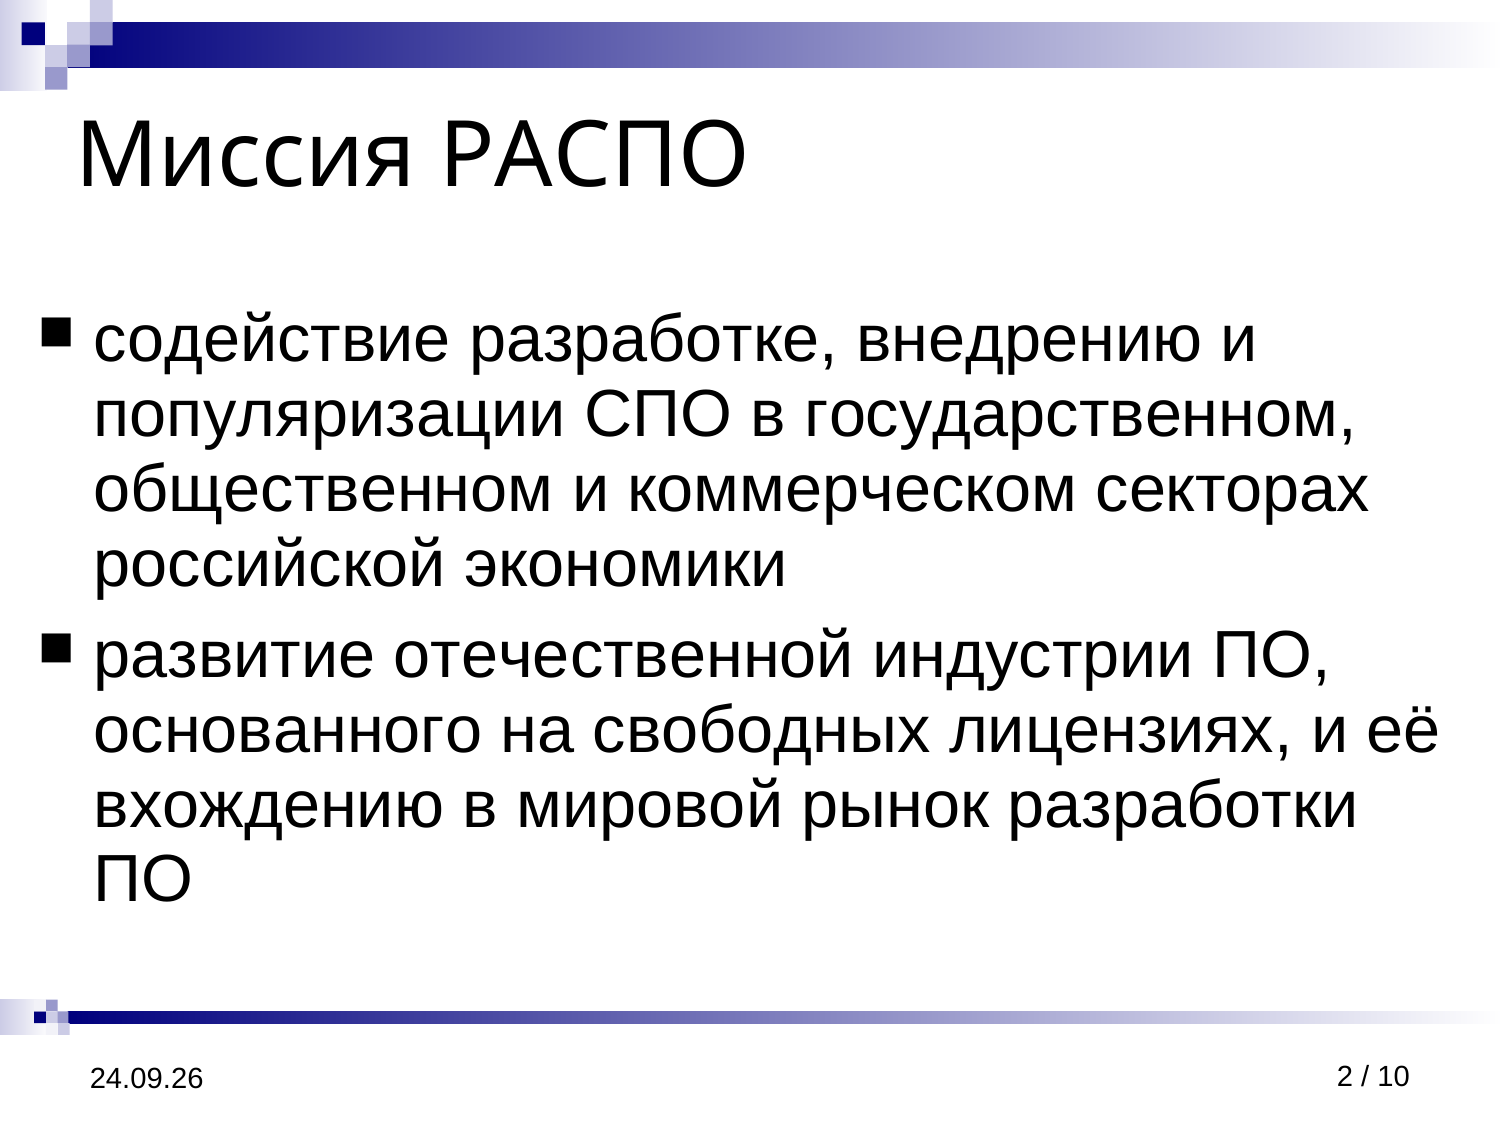

# Миссия РАСПО
содействие разработке, внедрению и популяризации СПО в государственном, общественном и коммерческом секторах российской экономики
развитие отечественной индустрии ПО, основанного на свободных лицензиях, и её вхождению в мировой рынок разработки ПО
2